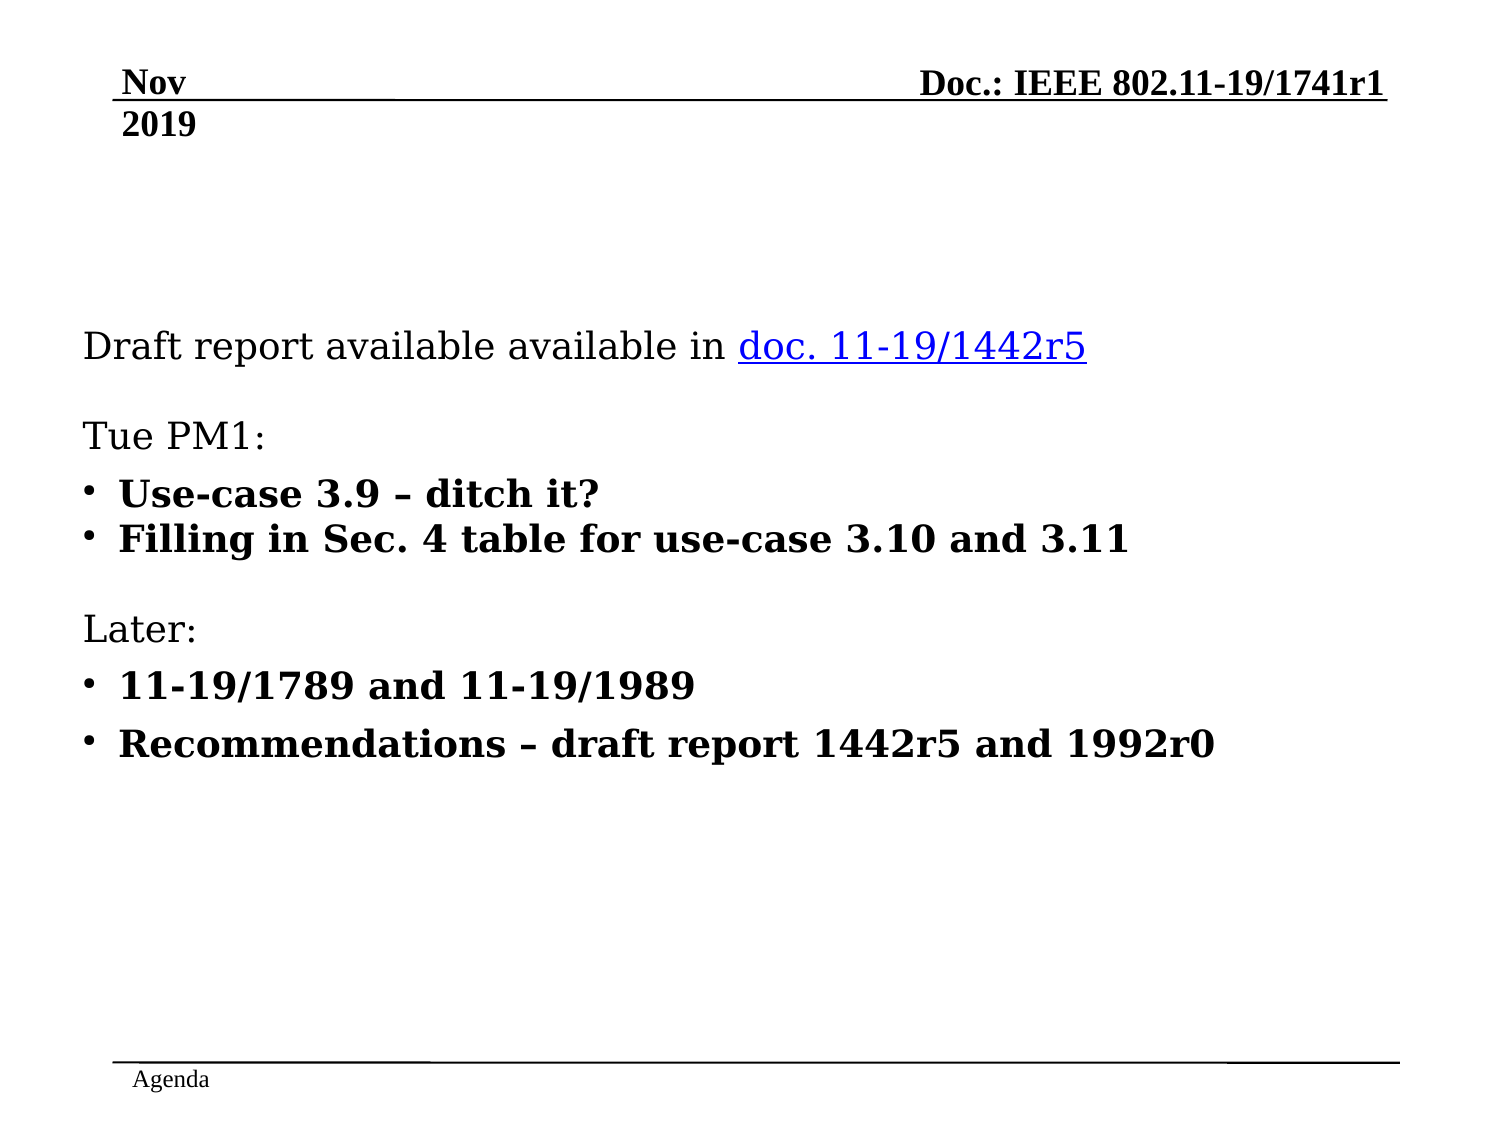

Nov 2019
Draft report available available in doc. 11-19/1442r5
Tue PM1:
Use-case 3.9 – ditch it?
Filling in Sec. 4 table for use-case 3.10 and 3.11
Later:
11-19/1789 and 11-19/1989
Recommendations – draft report 1442r5 and 1992r0